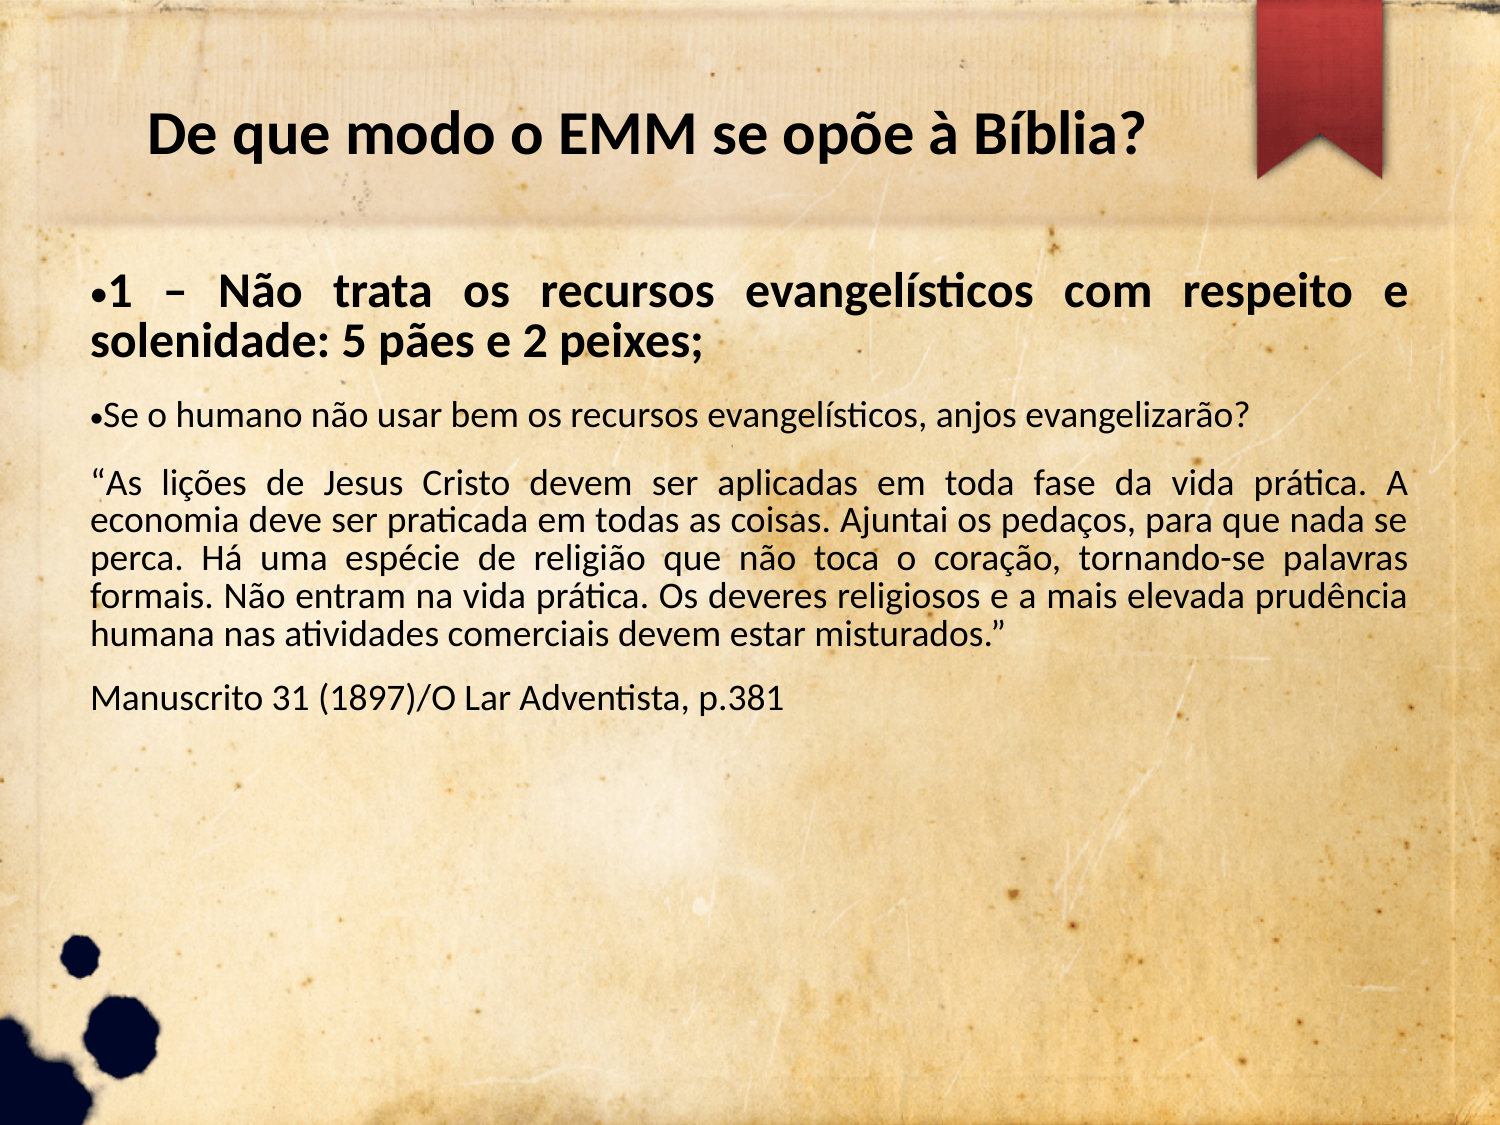

# De que modo o EMM se opõe à Bíblia?
1 – Não trata os recursos evangelísticos com respeito e solenidade: 5 pães e 2 peixes;
Se o humano não usar bem os recursos evangelísticos, anjos evangelizarão?
“As lições de Jesus Cristo devem ser aplicadas em toda fase da vida prática. A economia deve ser praticada em todas as coisas. Ajuntai os pedaços, para que nada se perca. Há uma espécie de religião que não toca o coração, tornando-se palavras formais. Não entram na vida prática. Os deveres religiosos e a mais elevada prudência humana nas atividades comerciais devem estar misturados.”
Manuscrito 31 (1897)/O Lar Adventista, p.381